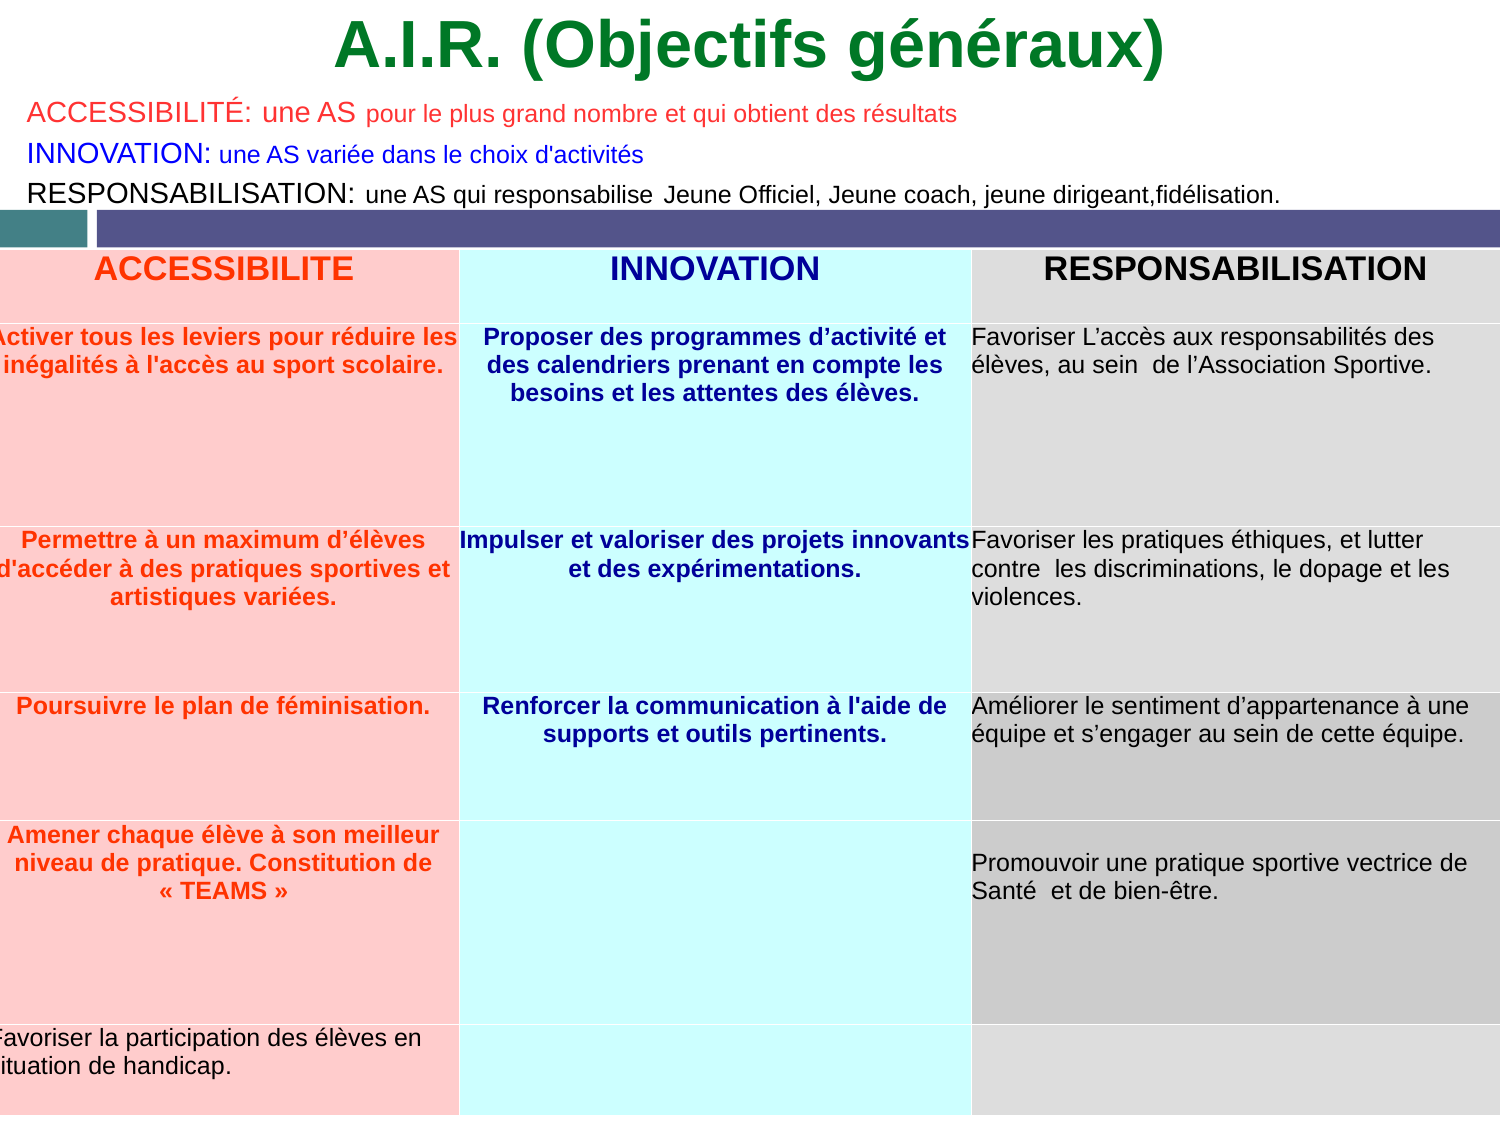

A.I.R. (Objectifs généraux)
ACCESSIBILITÉ: une AS pour le plus grand nombre et qui obtient des résultats
INNOVATION: une AS variée dans le choix d'activités
RESPONSABILISATION: une AS qui responsabilise Jeune Officiel, Jeune coach, jeune dirigeant,fidélisation.
| ACCESSIBILITE | INNOVATION | RESPONSABILISATION |
| --- | --- | --- |
| Activer tous les leviers pour réduire les inégalités à l'accès au sport scolaire. | Proposer des programmes d’activité et des calendriers prenant en compte les besoins et les attentes des élèves. | Favoriser L’accès aux responsabilités des élèves, au sein de l’Association Sportive. |
| Permettre à un maximum d’élèves d'accéder à des pratiques sportives et artistiques variées. | Impulser et valoriser des projets innovants et des expérimentations. | Favoriser les pratiques éthiques, et lutter contre les discriminations, le dopage et les violences. |
| Poursuivre le plan de féminisation. | Renforcer la communication à l'aide de supports et outils pertinents. | Améliorer le sentiment d’appartenance à une équipe et s’engager au sein de cette équipe. |
| Amener chaque élève à son meilleur niveau de pratique. Constitution de « TEAMS » | | Promouvoir une pratique sportive vectrice de Santé et de bien-être. |
| Favoriser la participation des élèves en situation de handicap. | | |